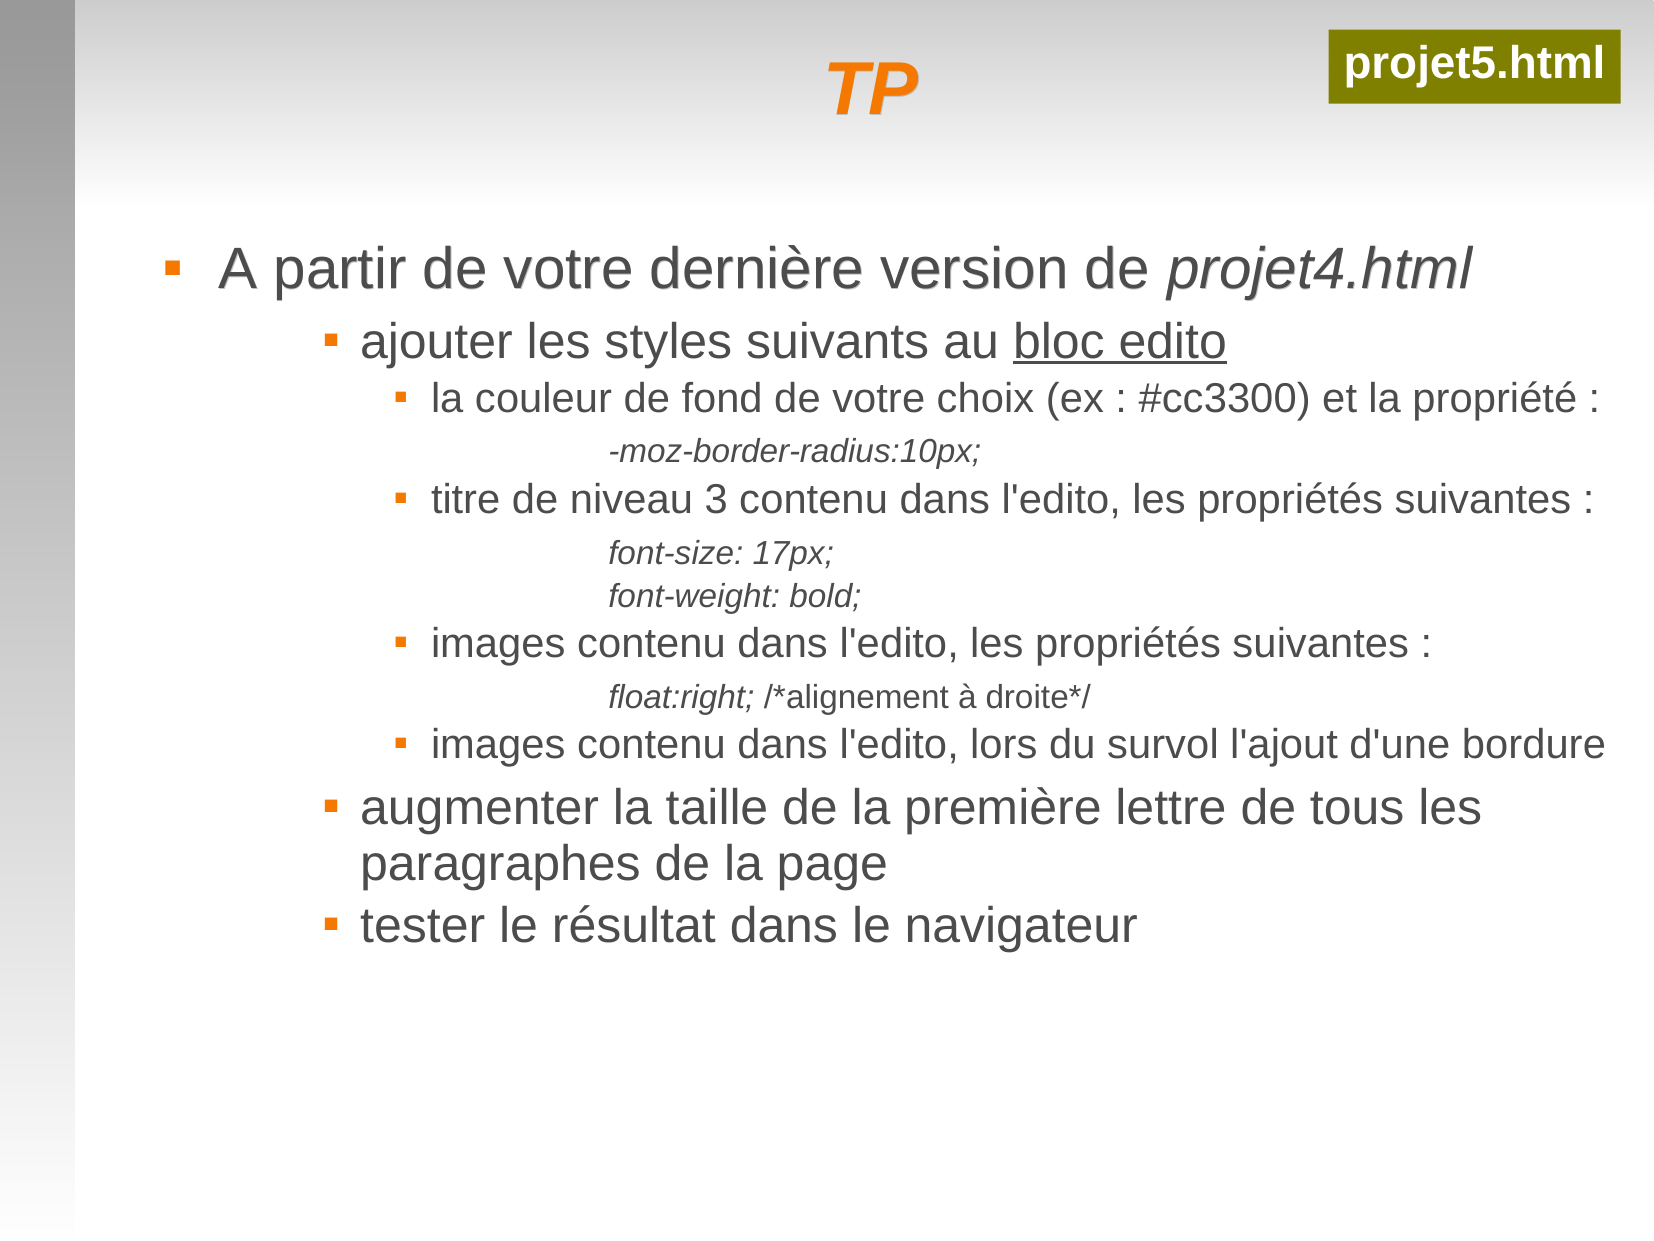

# TP
projet5.html
A partir de votre dernière version de projet4.html
ajouter les styles suivants au bloc edito
la couleur de fond de votre choix (ex : #cc3300) et la propriété :
-moz-border-radius:10px;
titre de niveau 3 contenu dans l'edito, les propriétés suivantes :
font-size: 17px;
font-weight: bold;
images contenu dans l'edito, les propriétés suivantes :
float:right; /*alignement à droite*/
images contenu dans l'edito, lors du survol l'ajout d'une bordure
augmenter la taille de la première lettre de tous les paragraphes de la page
tester le résultat dans le navigateur